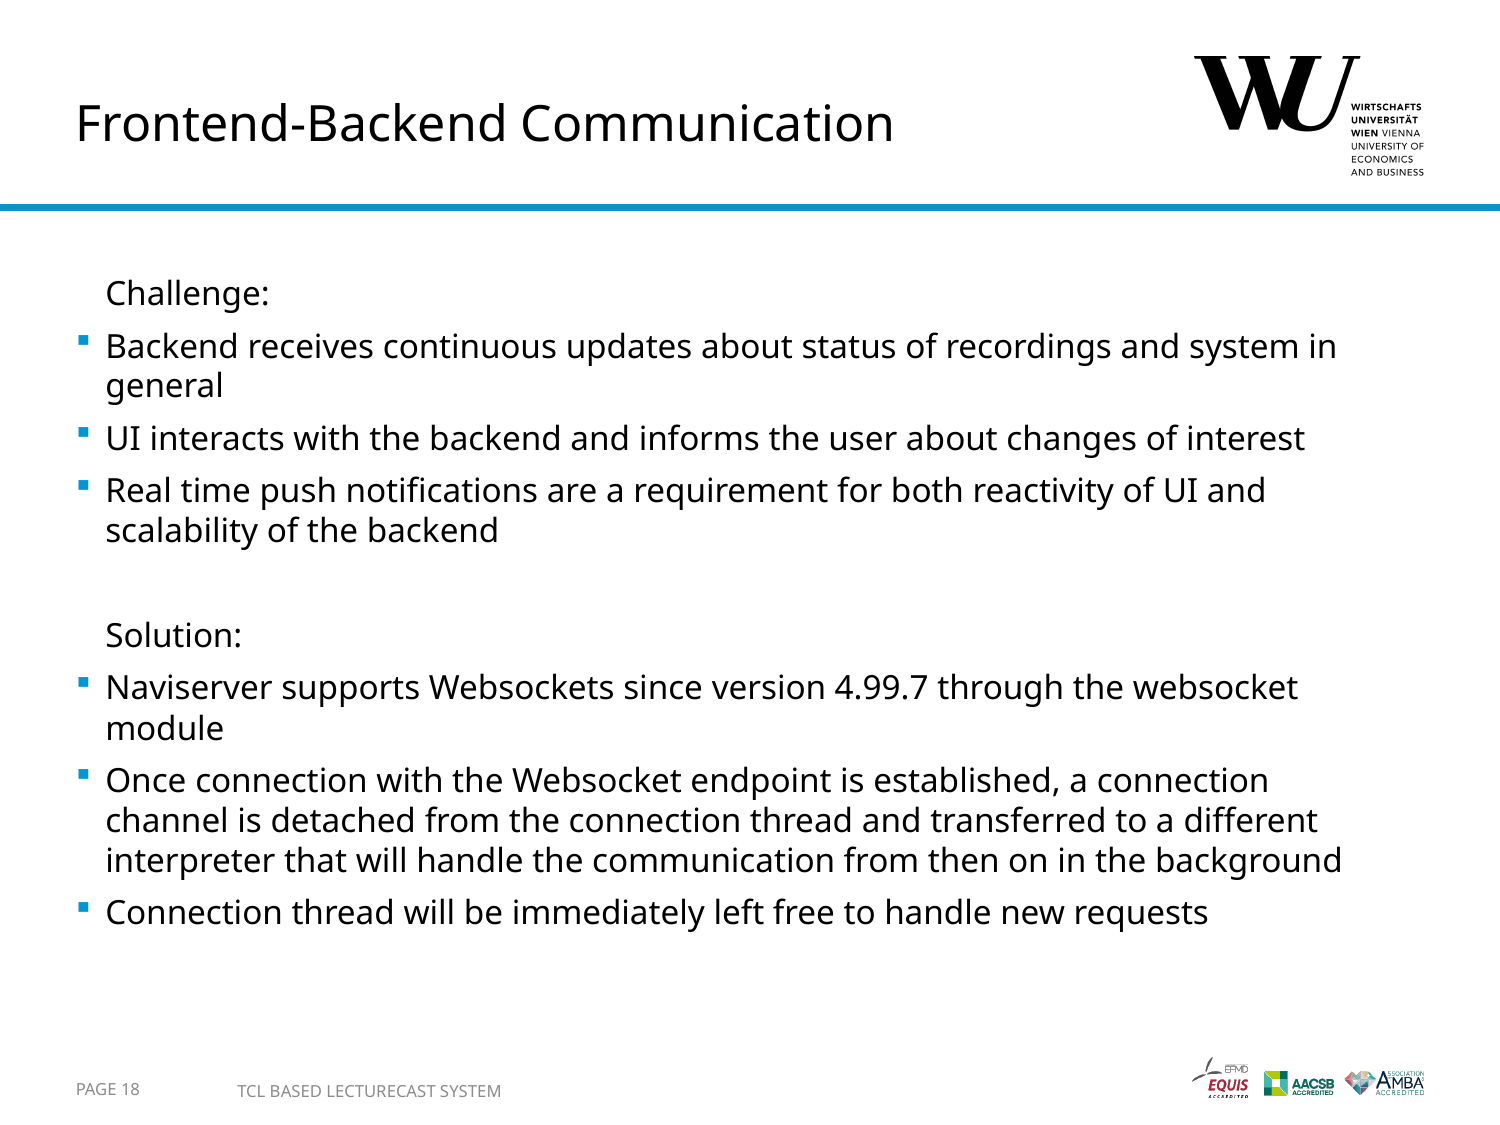

# Frontend-Backend Communication
Challenge:
Backend receives continuous updates about status of recordings and system in general
UI interacts with the backend and informs the user about changes of interest
Real time push notifications are a requirement for both reactivity of UI and scalability of the backend
Solution:
Naviserver supports Websockets since version 4.99.7 through the websocket module
Once connection with the Websocket endpoint is established, a connection channel is detached from the connection thread and transferred to a different interpreter that will handle the communication from then on in the background
Connection thread will be immediately left free to handle new requests
Page
Tcl based lecturecast system